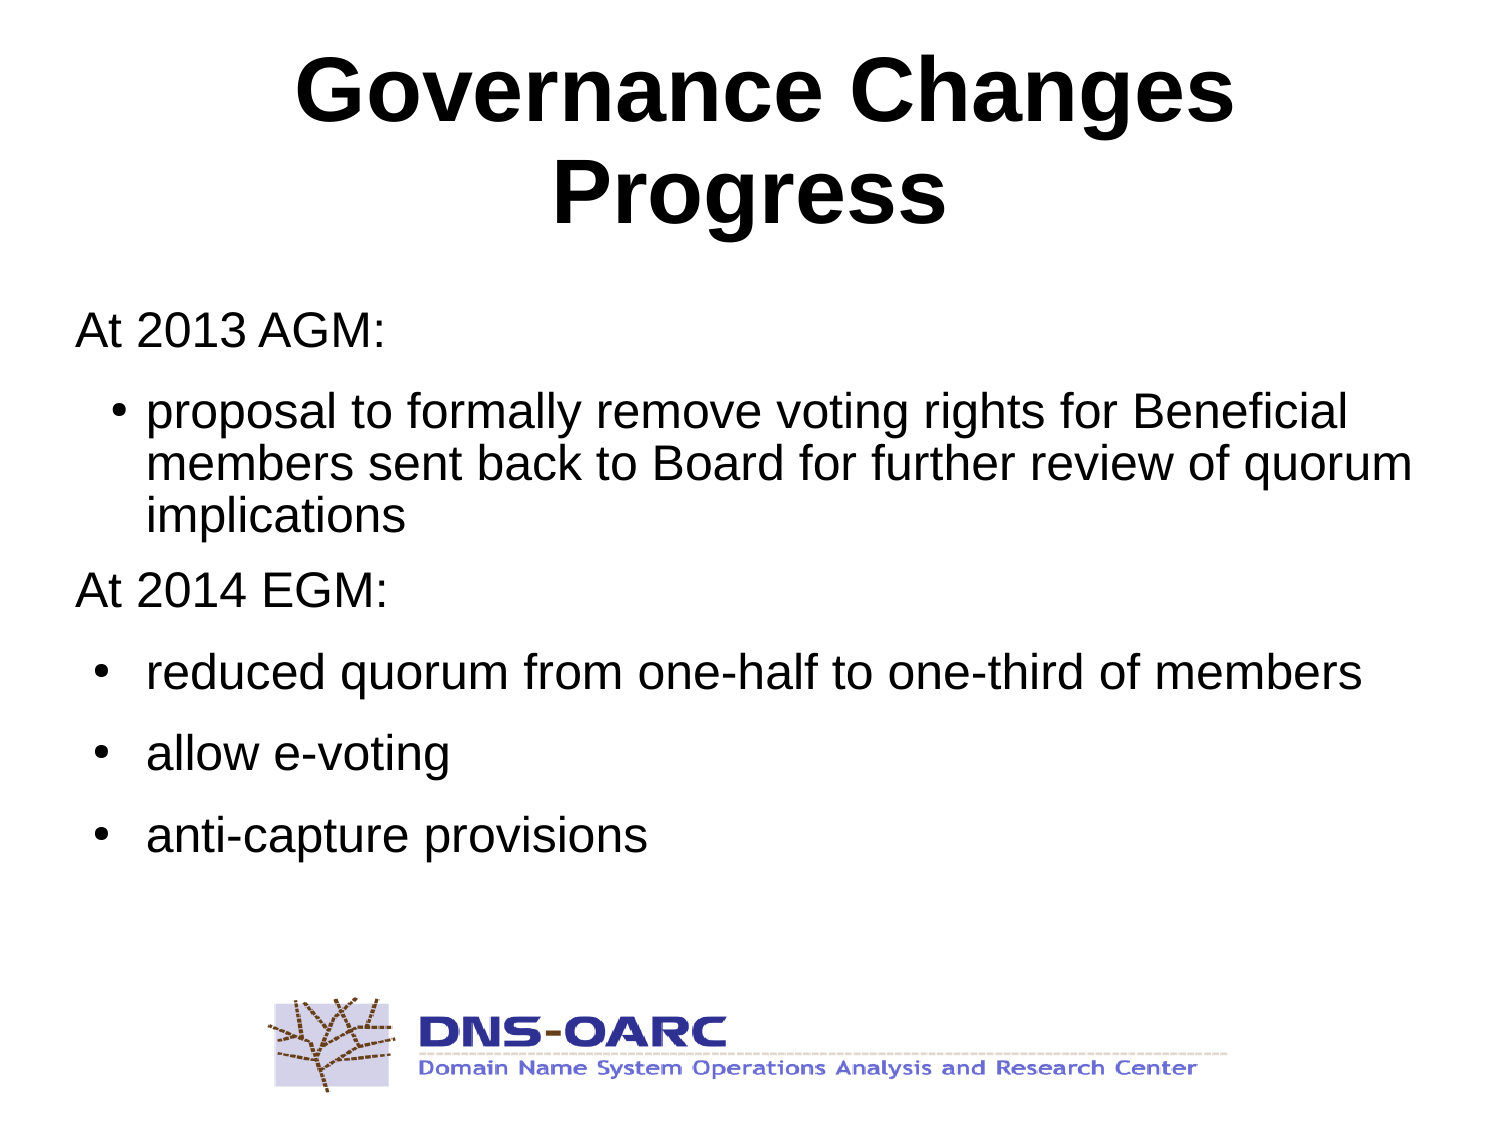

# Governance Changes Progress
At 2013 AGM:
proposal to formally remove voting rights for Beneficial members sent back to Board for further review of quorum implications
At 2014 EGM:
reduced quorum from one-half to one-third of members
allow e-voting
anti-capture provisions